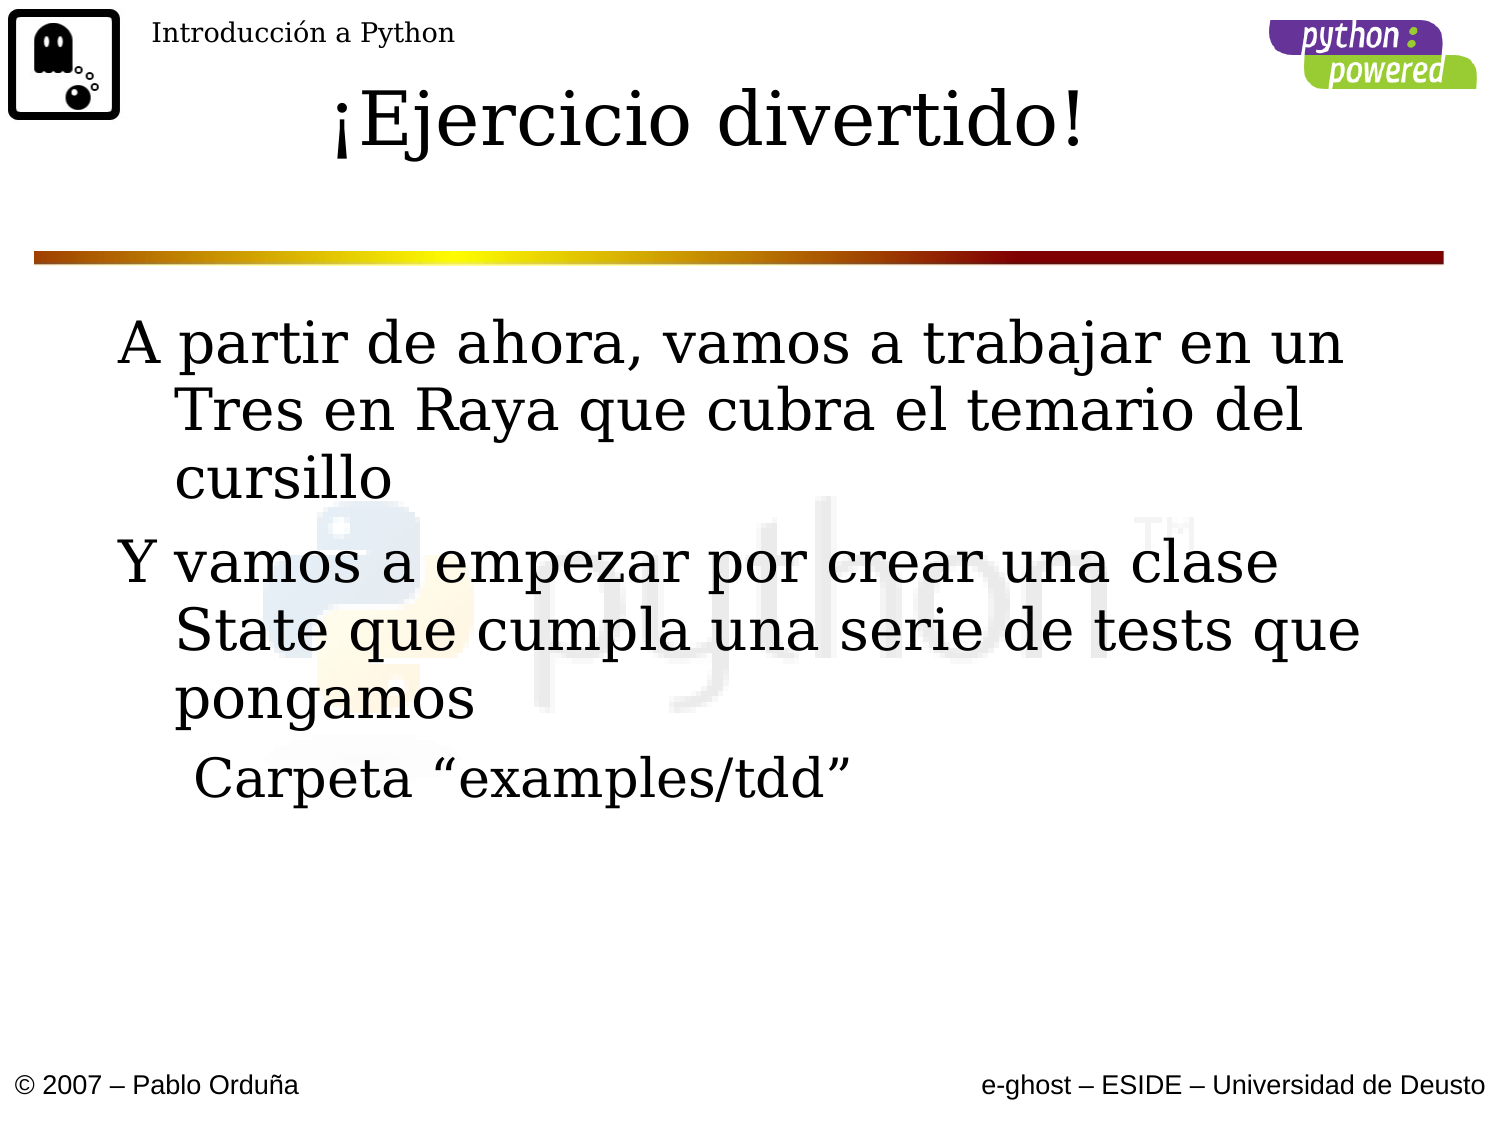

# ¡Ejercicio divertido!
A partir de ahora, vamos a trabajar en un Tres en Raya que cubra el temario del cursillo
Y vamos a empezar por crear una clase State que cumpla una serie de tests que pongamos
Carpeta “examples/tdd”